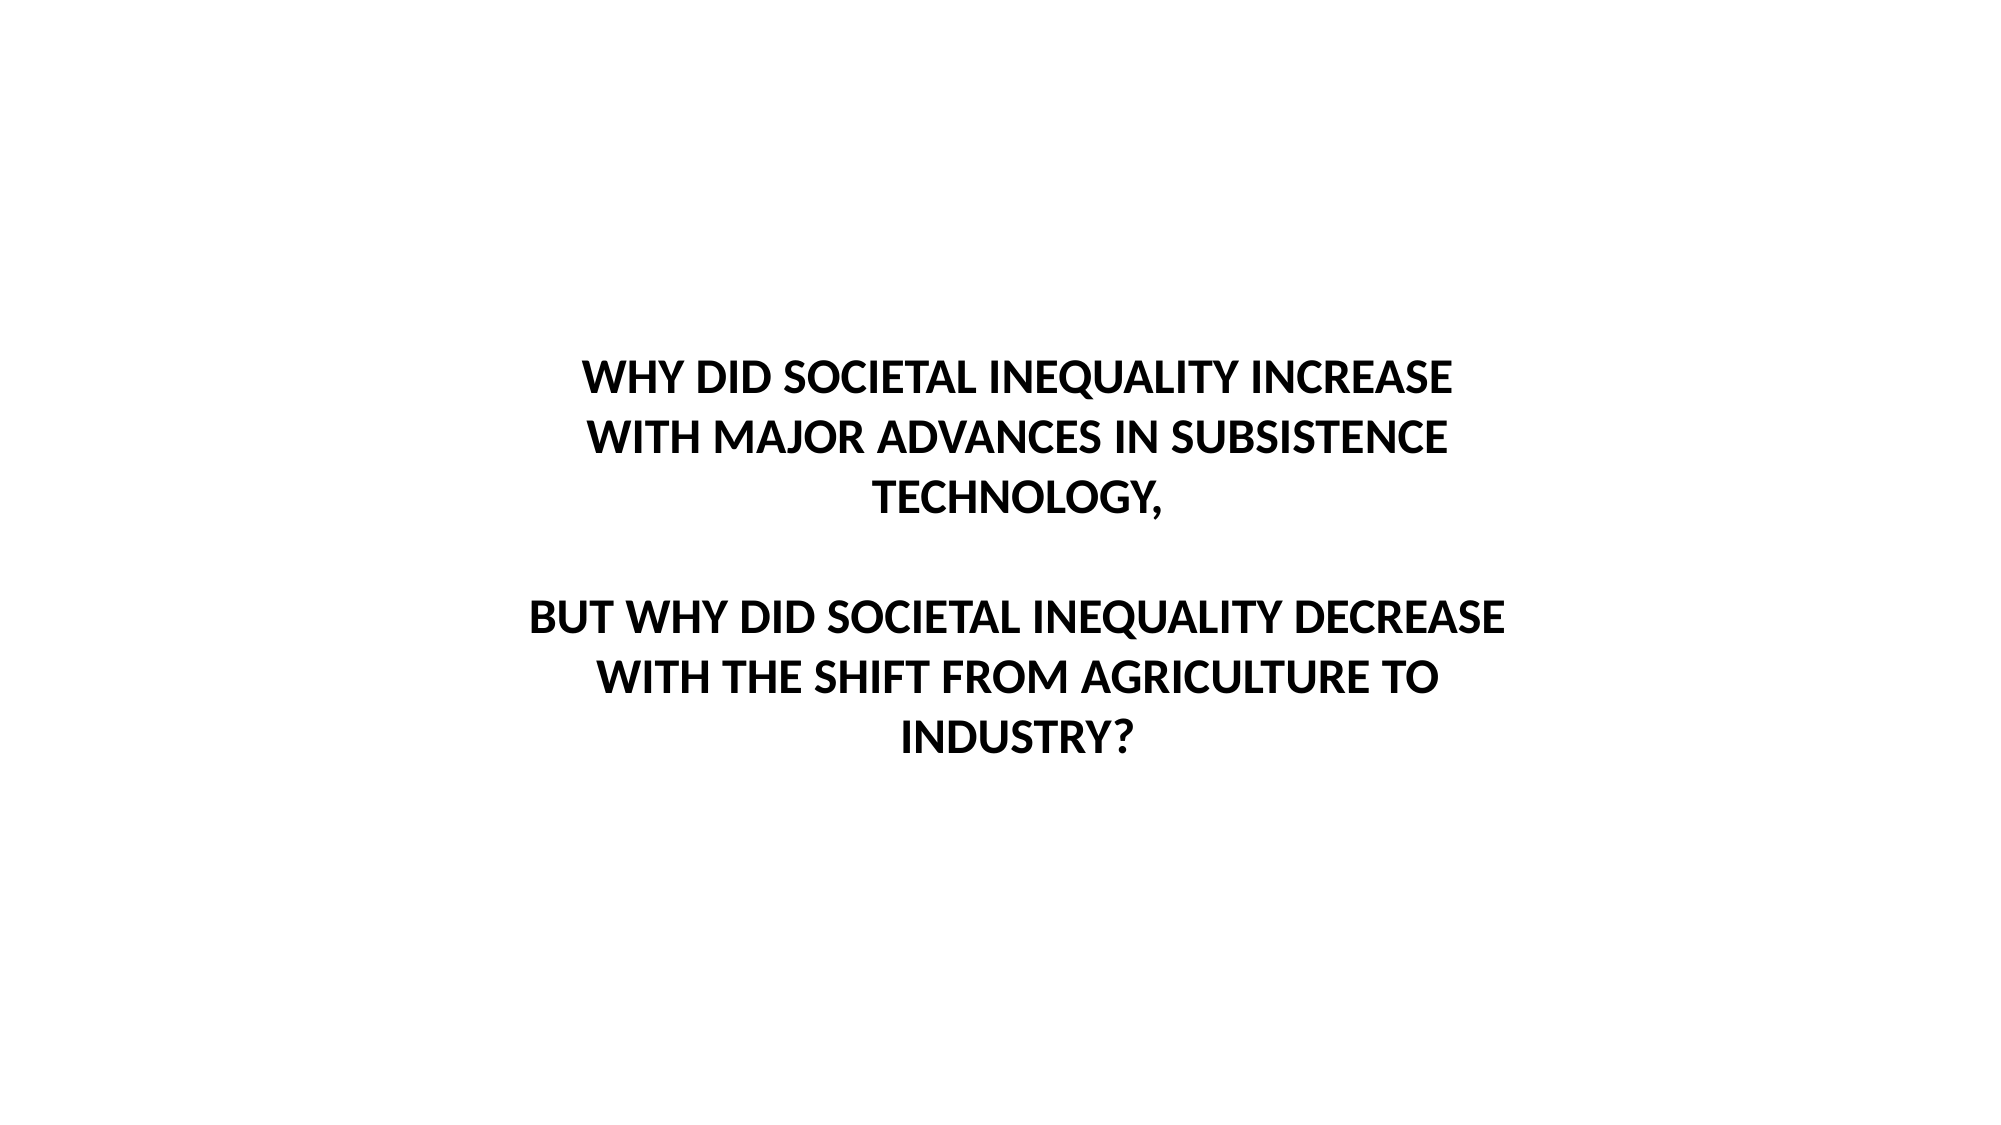

WHY DID SOCIETAL INEQUALITY INCREASE WITH MAJOR ADVANCES IN SUBSISTENCE TECHNOLOGY,
BUT WHY DID SOCIETAL INEQUALITY DECREASE WITH THE SHIFT FROM AGRICULTURE TO INDUSTRY?